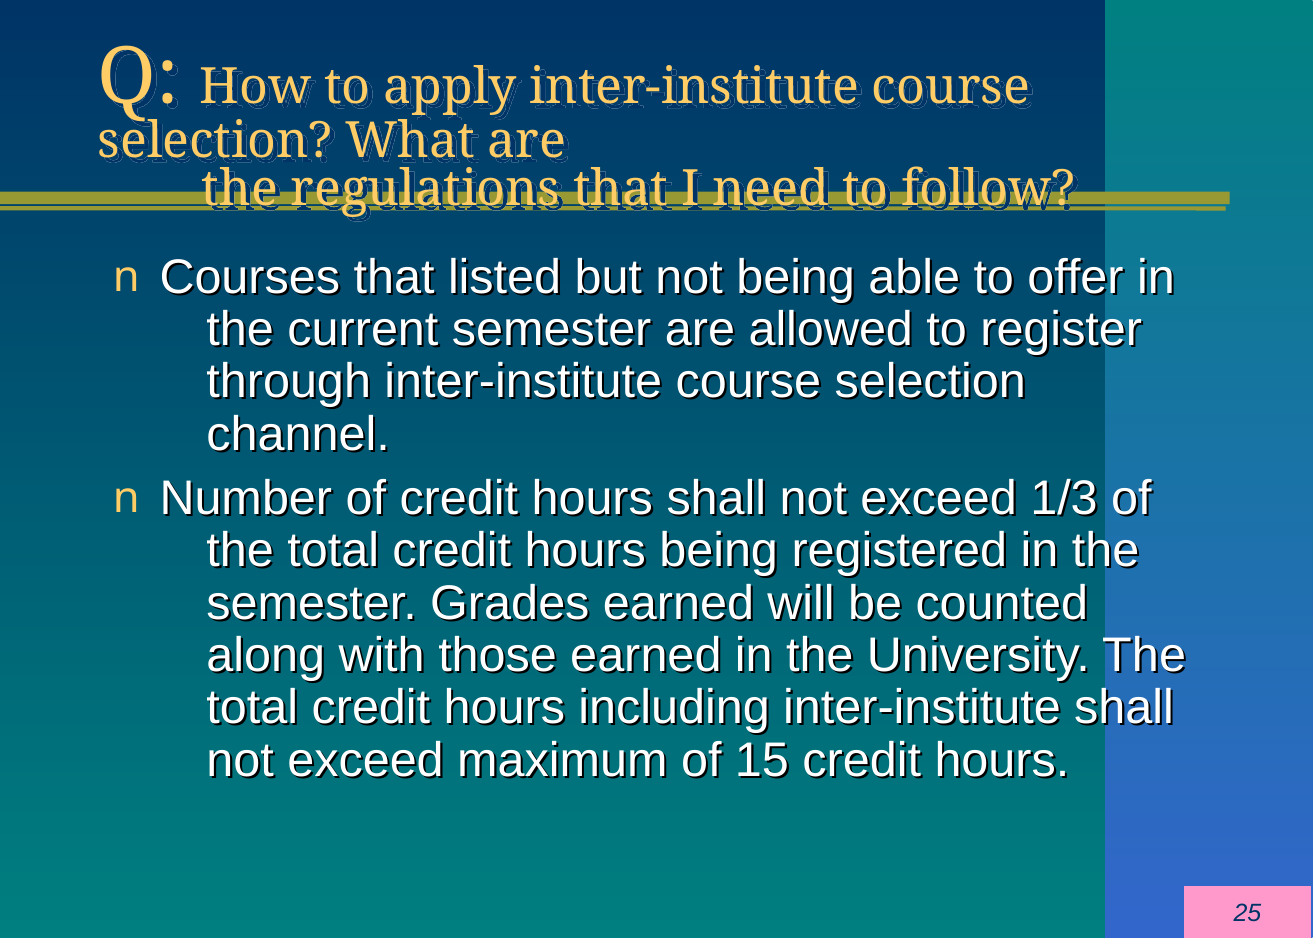

# Q: How to apply inter-institute course selection? What are the regulations that I need to follow?
Courses that listed but not being able to offer in the current semester are allowed to register through inter-institute course selection channel.
Number of credit hours shall not exceed 1/3 of the total credit hours being registered in the semester. Grades earned will be counted along with those earned in the University. The total credit hours including inter-institute shall not exceed maximum of 15 credit hours.
25